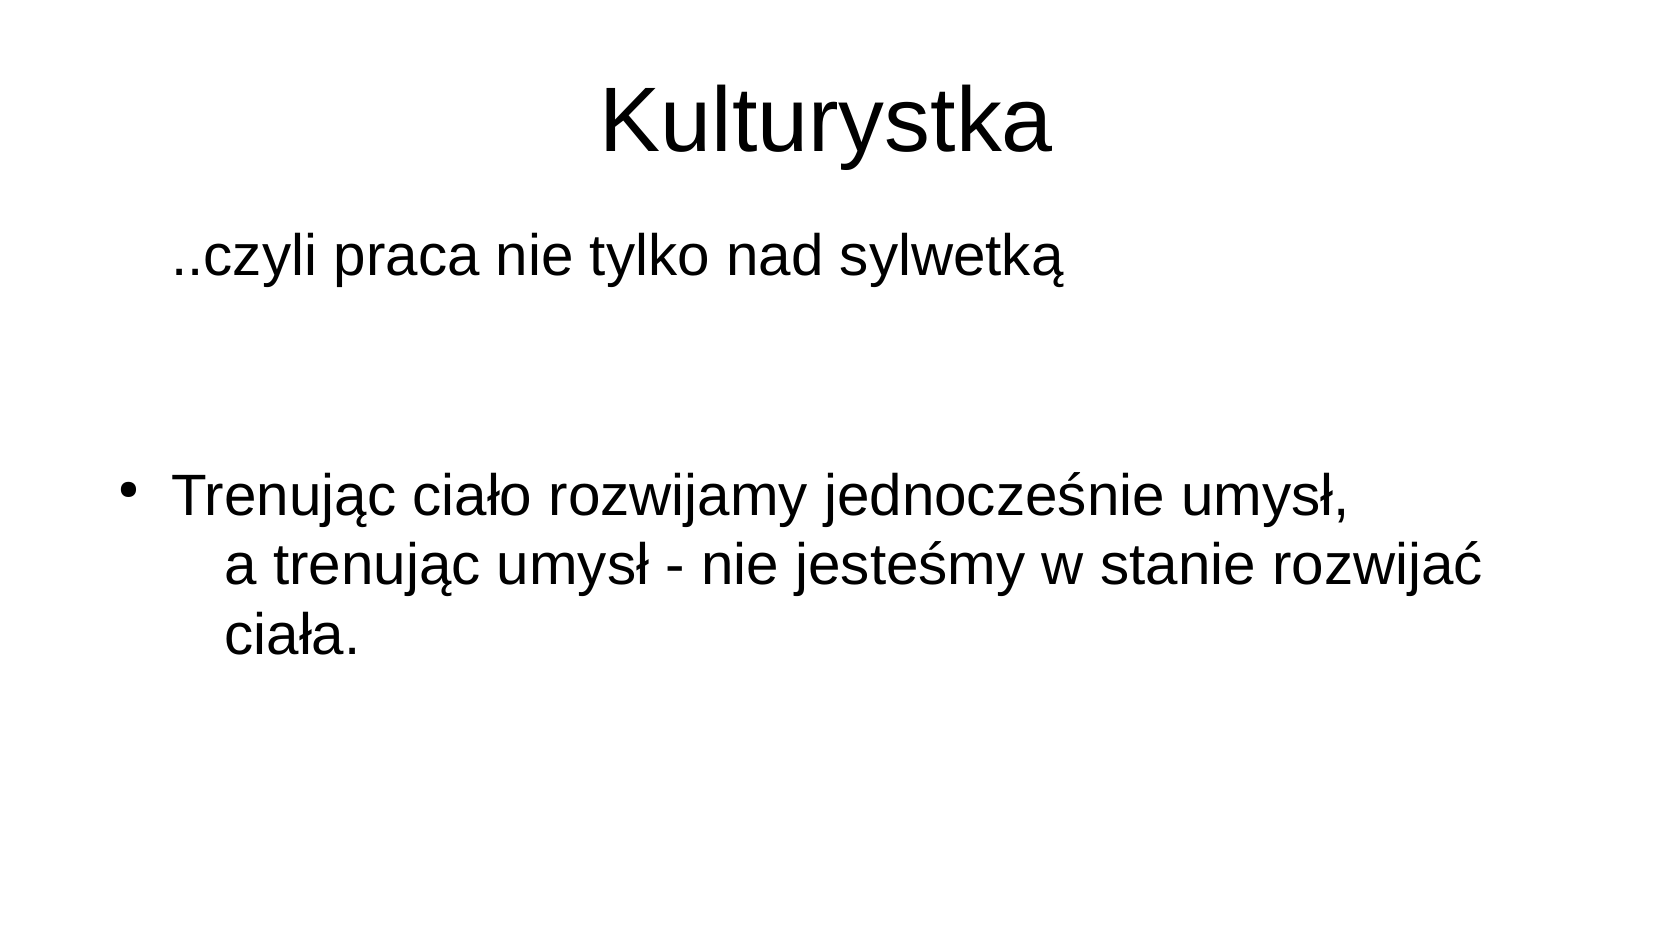

# Kulturystka
..czyli praca nie tylko nad sylwetką
Trenując ciało rozwijamy jednocześnie umysł,
a trenując umysł - nie jesteśmy w stanie rozwijać ciała.